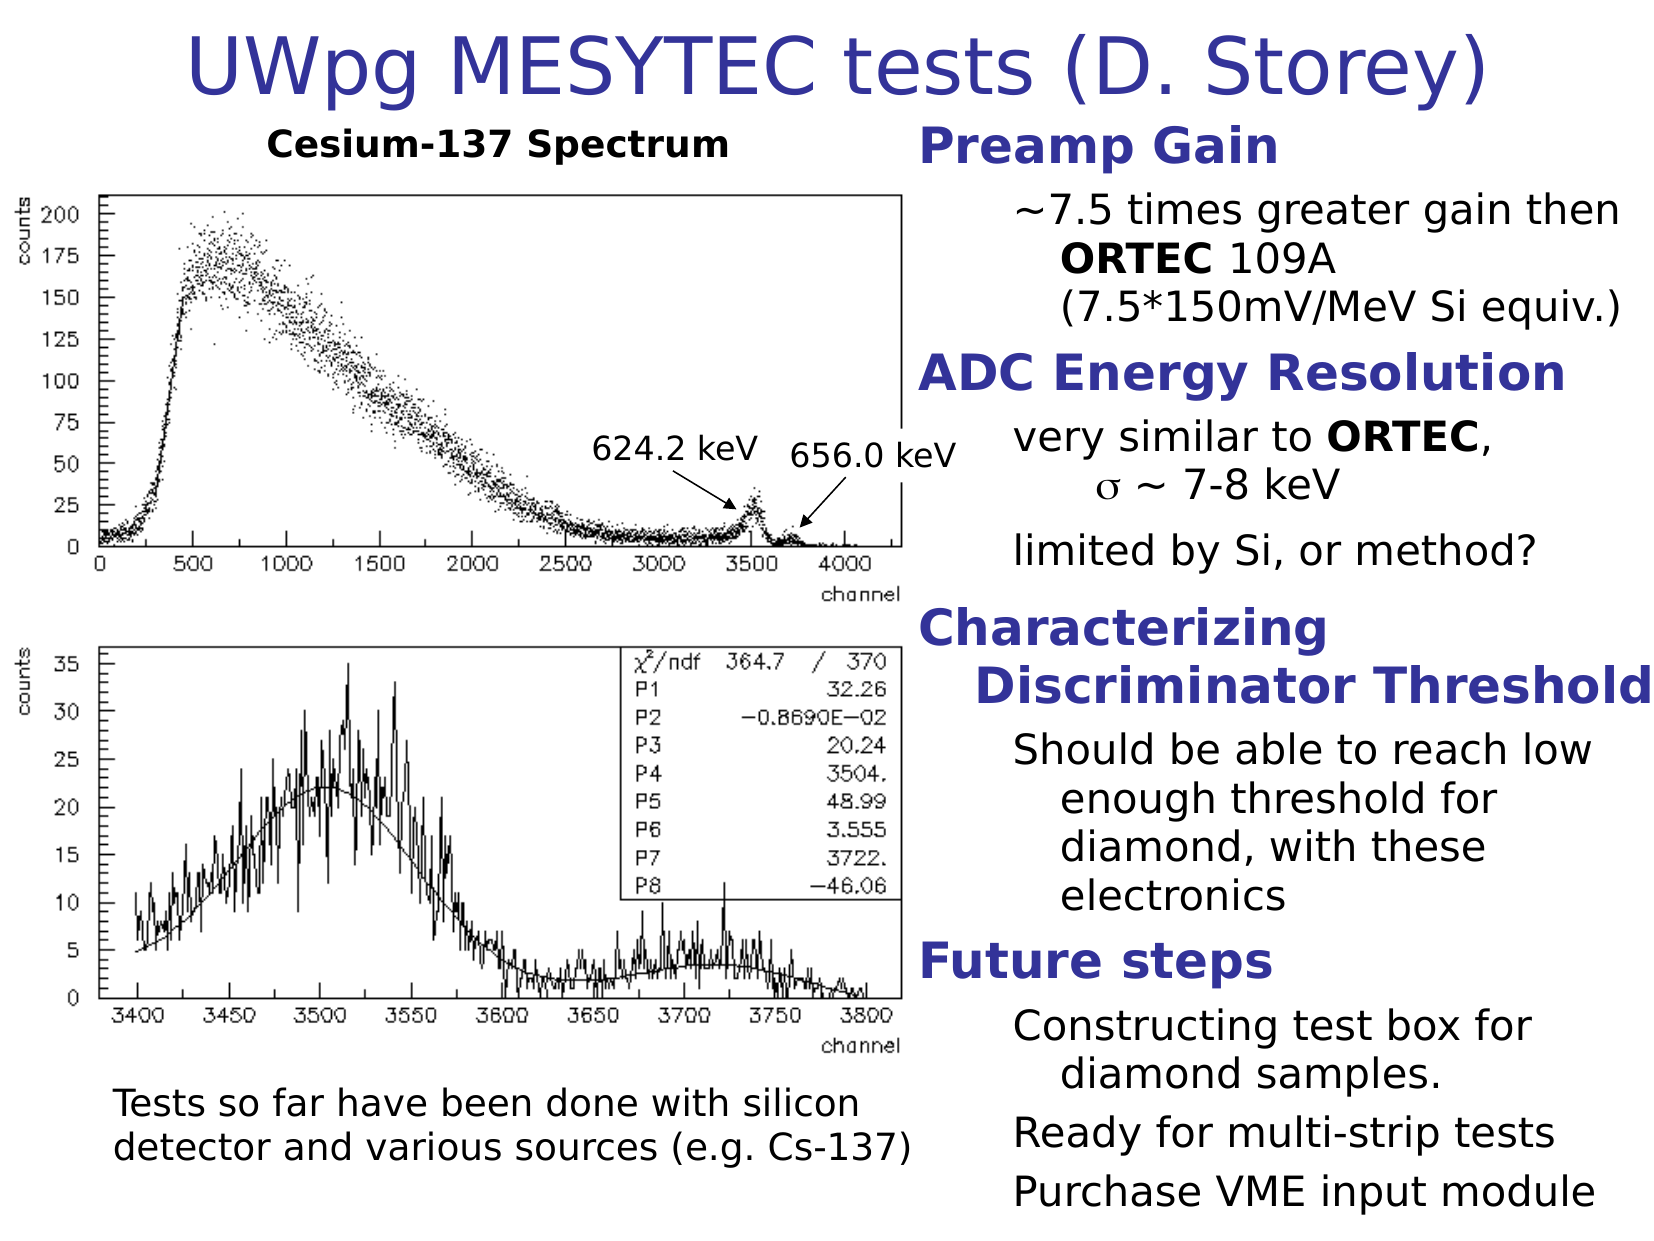

UWpg MESYTEC tests (D. Storey)
# Preamp Gain
~7.5 times greater gain then ORTEC 109A (7.5*150mV/MeV Si equiv.)
ADC Energy Resolution
very similar to ORTEC,
 ~ 7-8 keV
limited by Si, or method?
Characterizing Discriminator Threshold
Should be able to reach low enough threshold for diamond, with these electronics
Future steps
Constructing test box for diamond samples.
Ready for multi-strip tests
Purchase VME input module
Cesium-137 Spectrum
624.2 keV
656.0 keV
Tests so far have been done with silicon
detector and various sources (e.g. Cs-137)